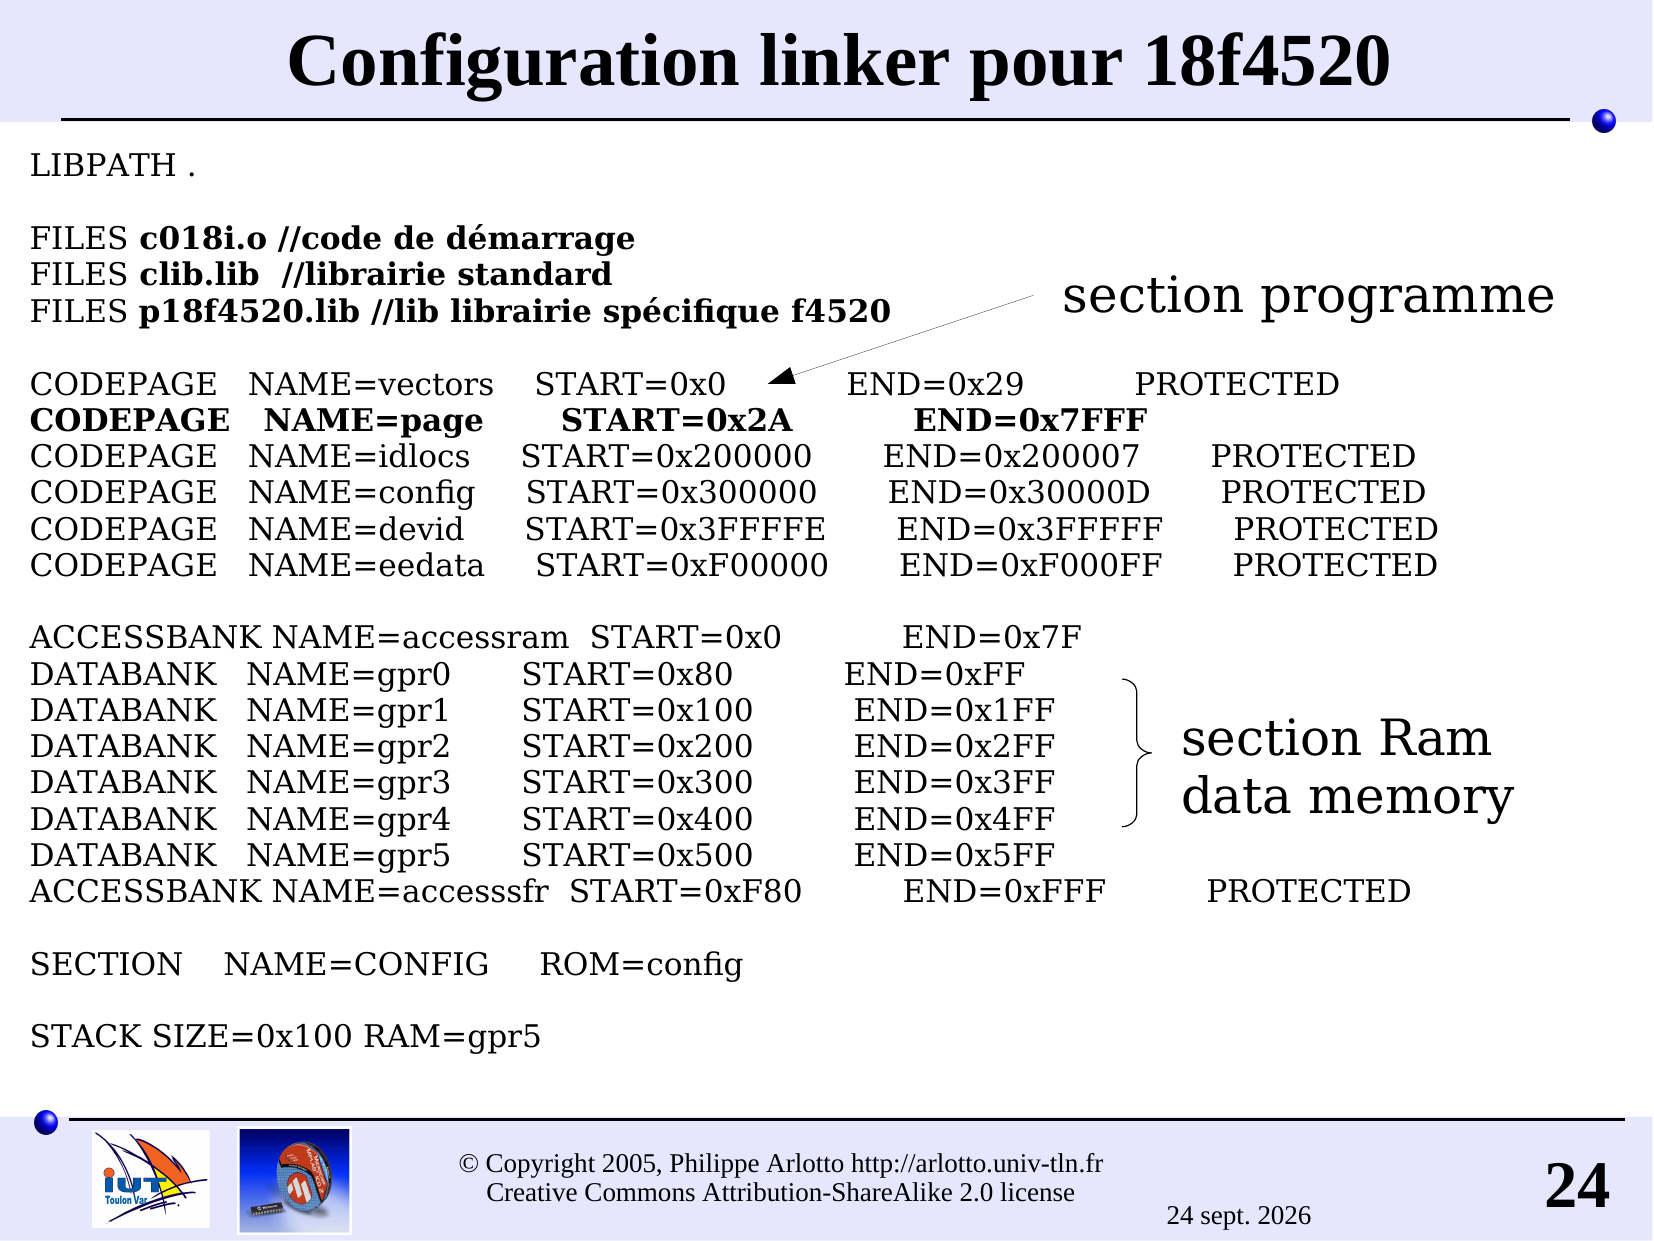

# Configuration linker pour 18f4520
LIBPATH .
FILES c018i.o //code de démarrage
FILES clib.lib //librairie standard
FILES p18f4520.lib //lib librairie spécifique f4520
CODEPAGE NAME=vectors START=0x0 END=0x29 PROTECTED
CODEPAGE NAME=page START=0x2A END=0x7FFF
CODEPAGE NAME=idlocs START=0x200000 END=0x200007 PROTECTED
CODEPAGE NAME=config START=0x300000 END=0x30000D PROTECTED
CODEPAGE NAME=devid START=0x3FFFFE END=0x3FFFFF PROTECTED
CODEPAGE NAME=eedata START=0xF00000 END=0xF000FF PROTECTED
ACCESSBANK NAME=accessram START=0x0 END=0x7F
DATABANK NAME=gpr0 START=0x80 END=0xFF
DATABANK NAME=gpr1 START=0x100 END=0x1FF
DATABANK NAME=gpr2 START=0x200 END=0x2FF
DATABANK NAME=gpr3 START=0x300 END=0x3FF
DATABANK NAME=gpr4 START=0x400 END=0x4FF
DATABANK NAME=gpr5 START=0x500 END=0x5FF
ACCESSBANK NAME=accesssfr START=0xF80 END=0xFFF PROTECTED
SECTION NAME=CONFIG ROM=config
STACK SIZE=0x100 RAM=gpr5
section programme
section Ram
data memory